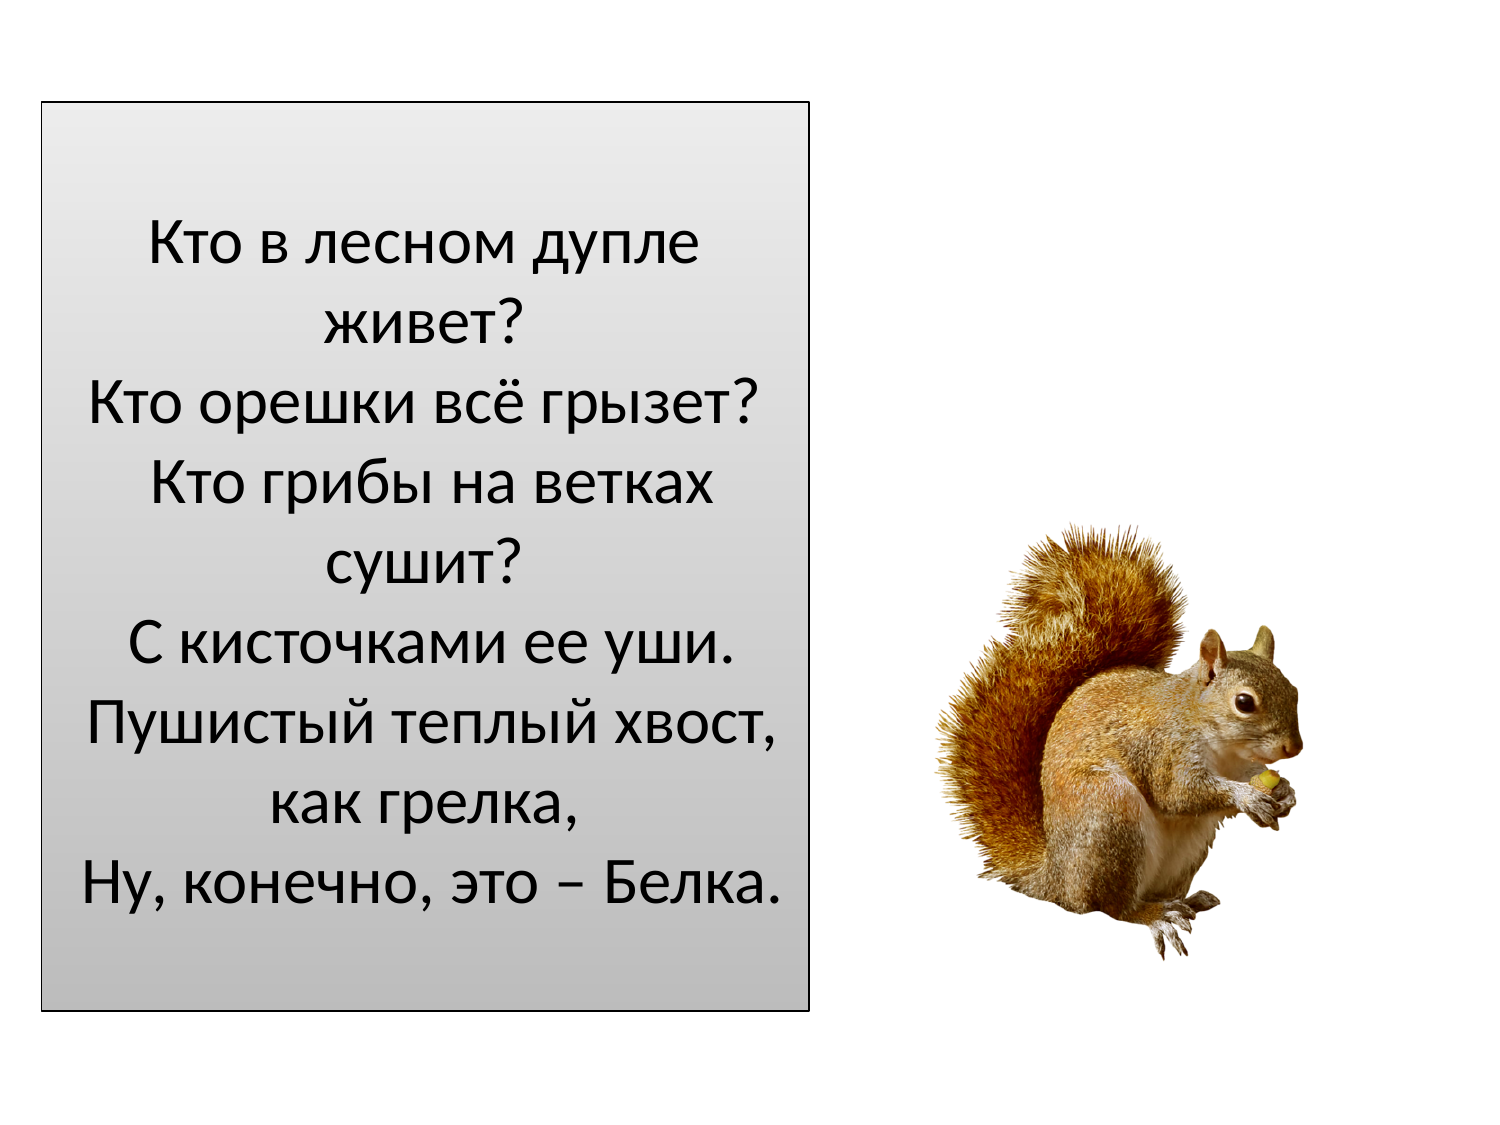

Кто в лесном дупле живет?
Кто орешки всё грызет?
 Кто грибы на ветках сушит?
 С кисточками ее уши.
 Пушистый теплый хвост, как грелка,
 Ну, конечно, это – Белка.